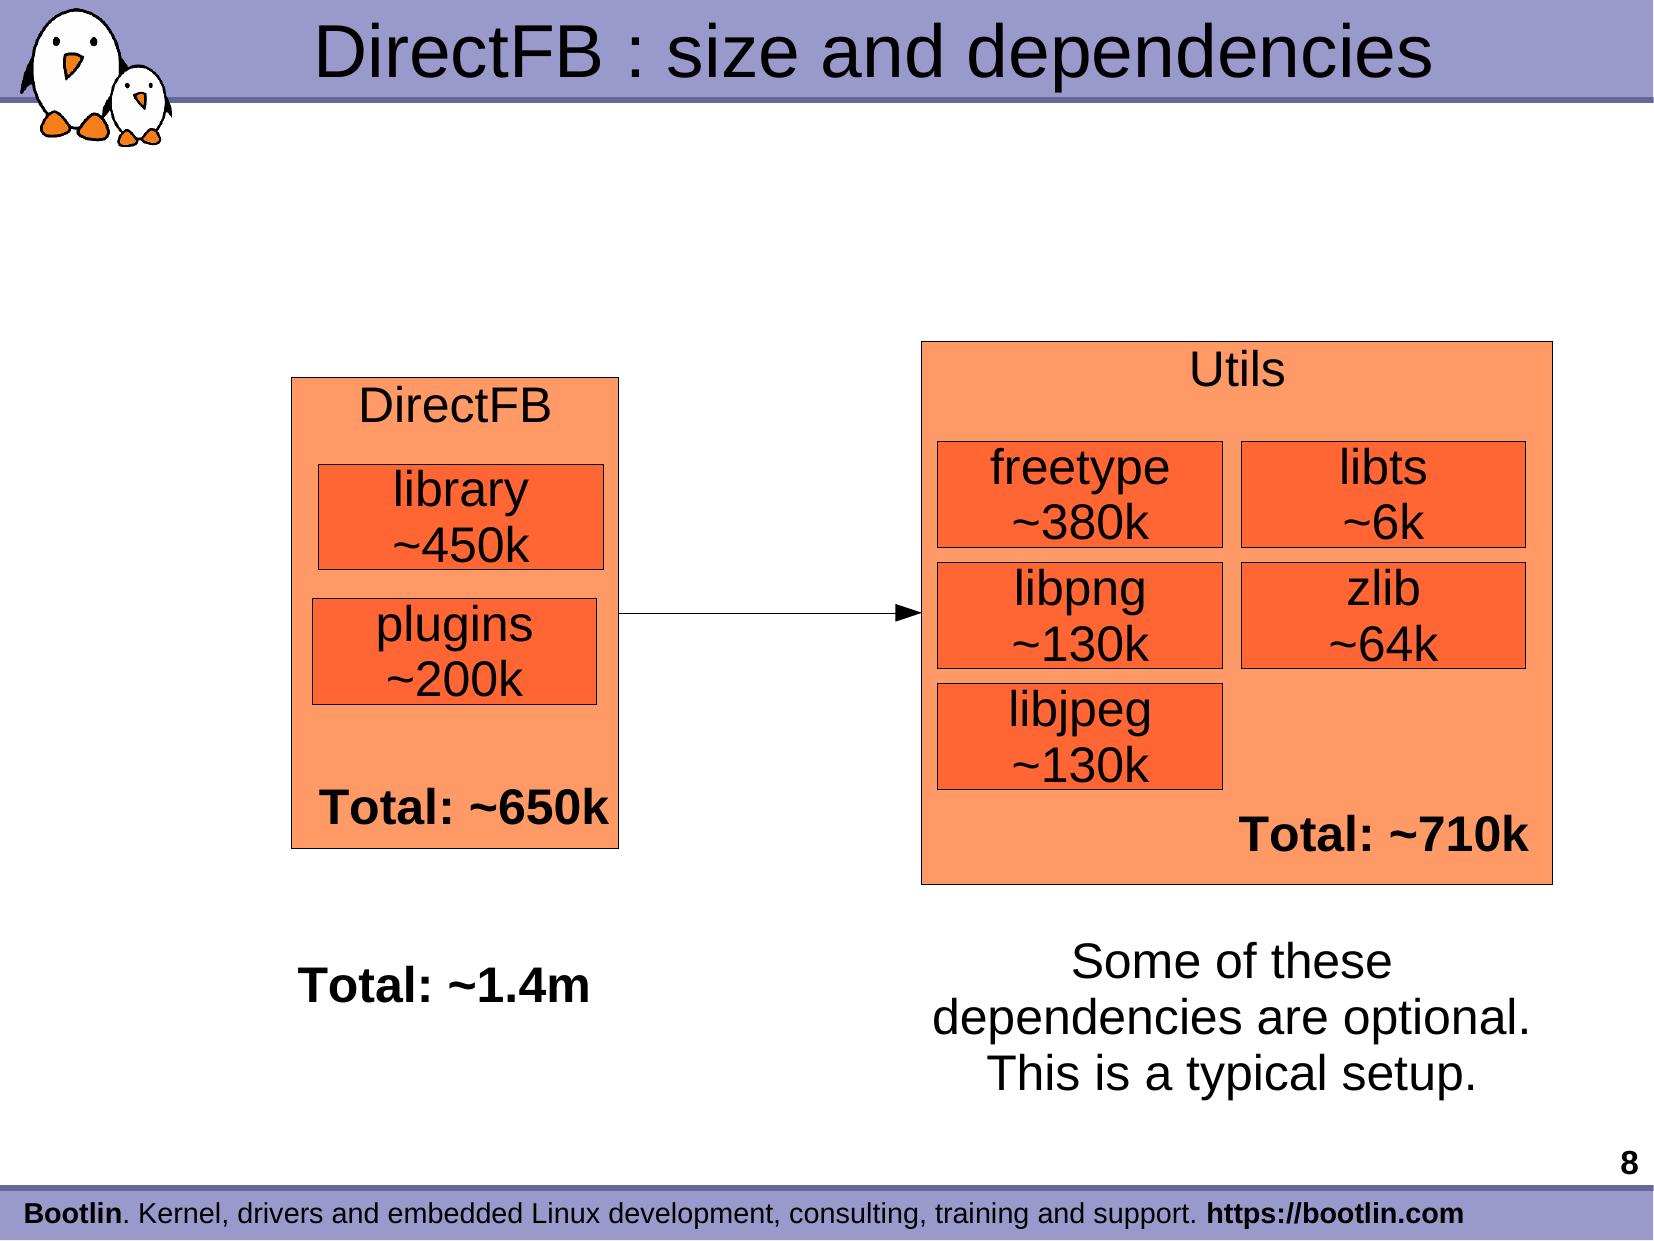

# DirectFB : size and dependencies
Utils
freetype
~380k
libts
~6k
libpng
~130k
zlib
~64k
libjpeg
~130k
Total: ~710k
DirectFB
library
~450k
plugins
~200k
Total: ~650k
Some of these dependencies are optional. This is a typical setup.
Total: ~1.4m